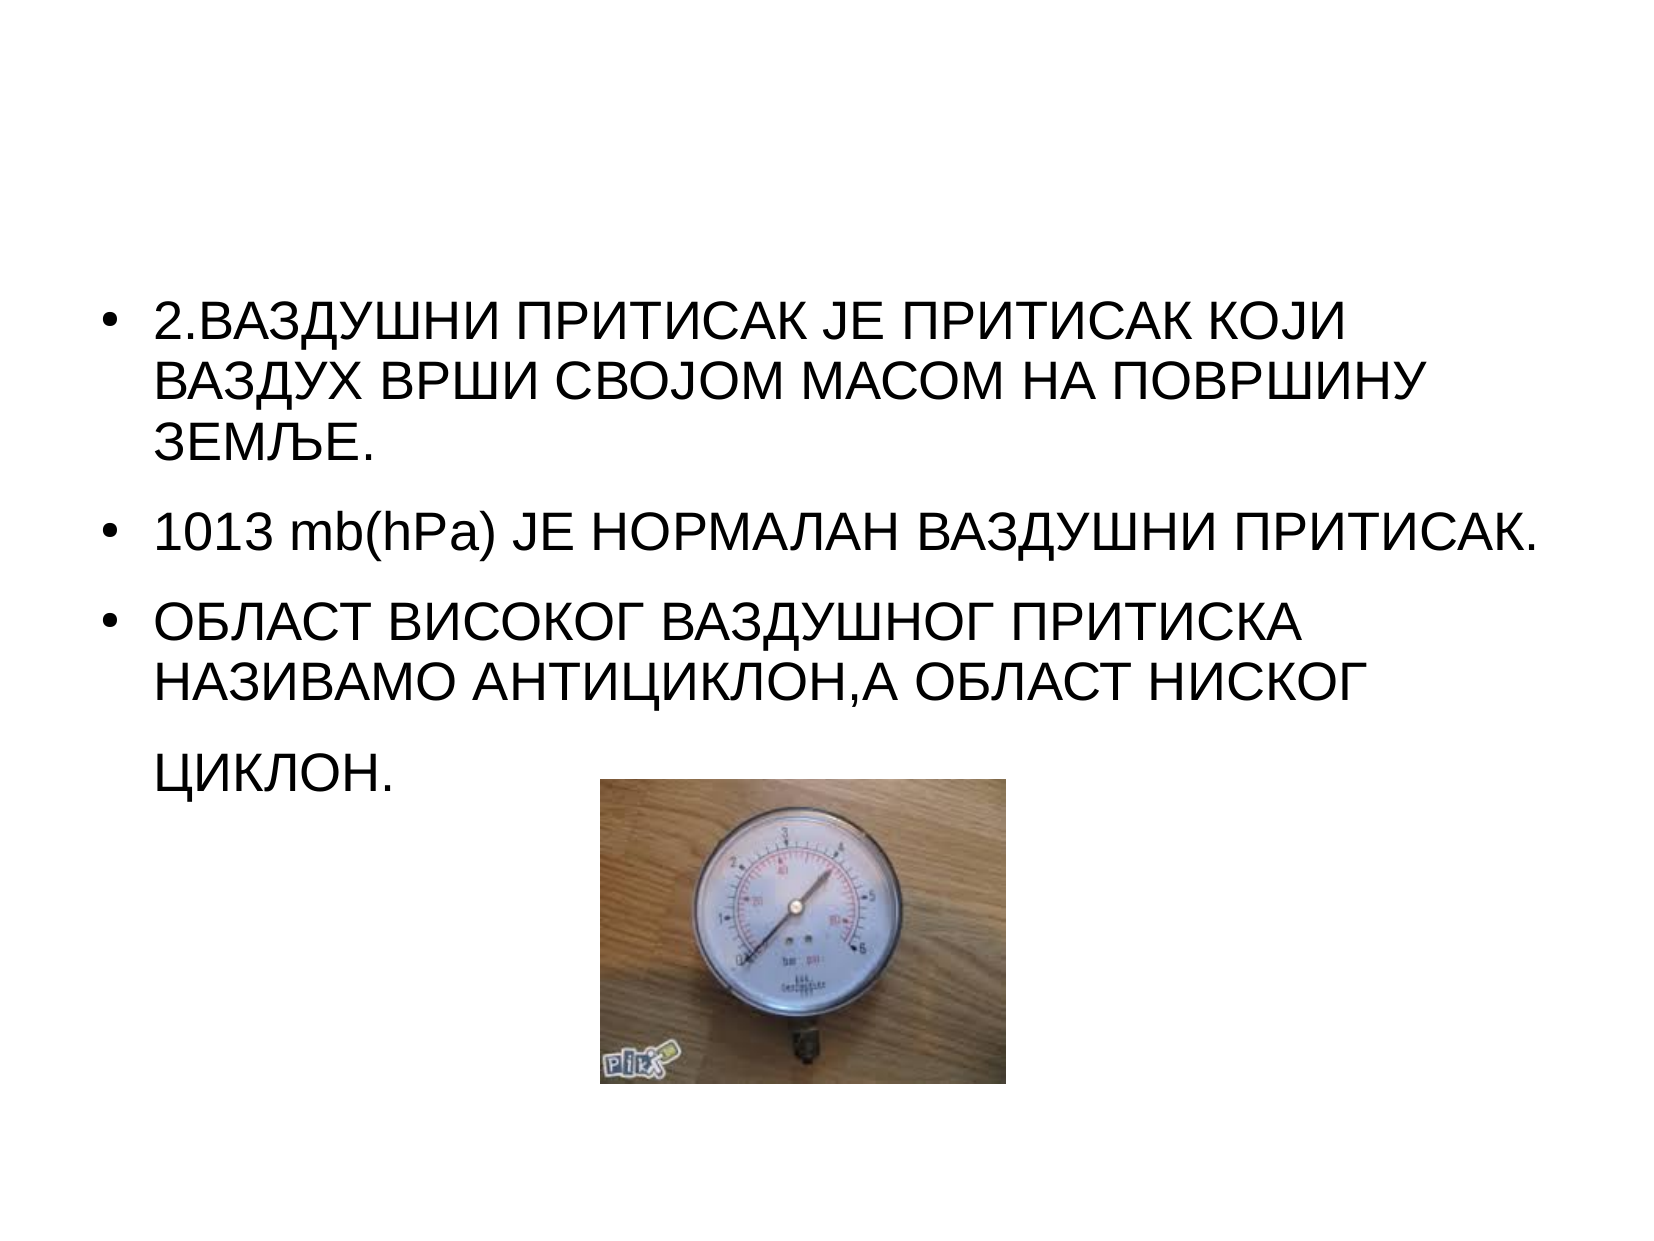

#
2.ВАЗДУШНИ ПРИТИСАК ЈЕ ПРИТИСАК КОЈИ ВАЗДУХ ВРШИ СВОЈОМ МАСОМ НА ПОВРШИНУ ЗЕМЉЕ.
1013 mb(hPa) ЈЕ НОРМАЛАН ВАЗДУШНИ ПРИТИСАК.
ОБЛАСТ ВИСОКОГ ВАЗДУШНОГ ПРИТИСКА НАЗИВАМО АНТИЦИКЛОН,А ОБЛАСТ НИСКОГ
ЦИКЛОН.